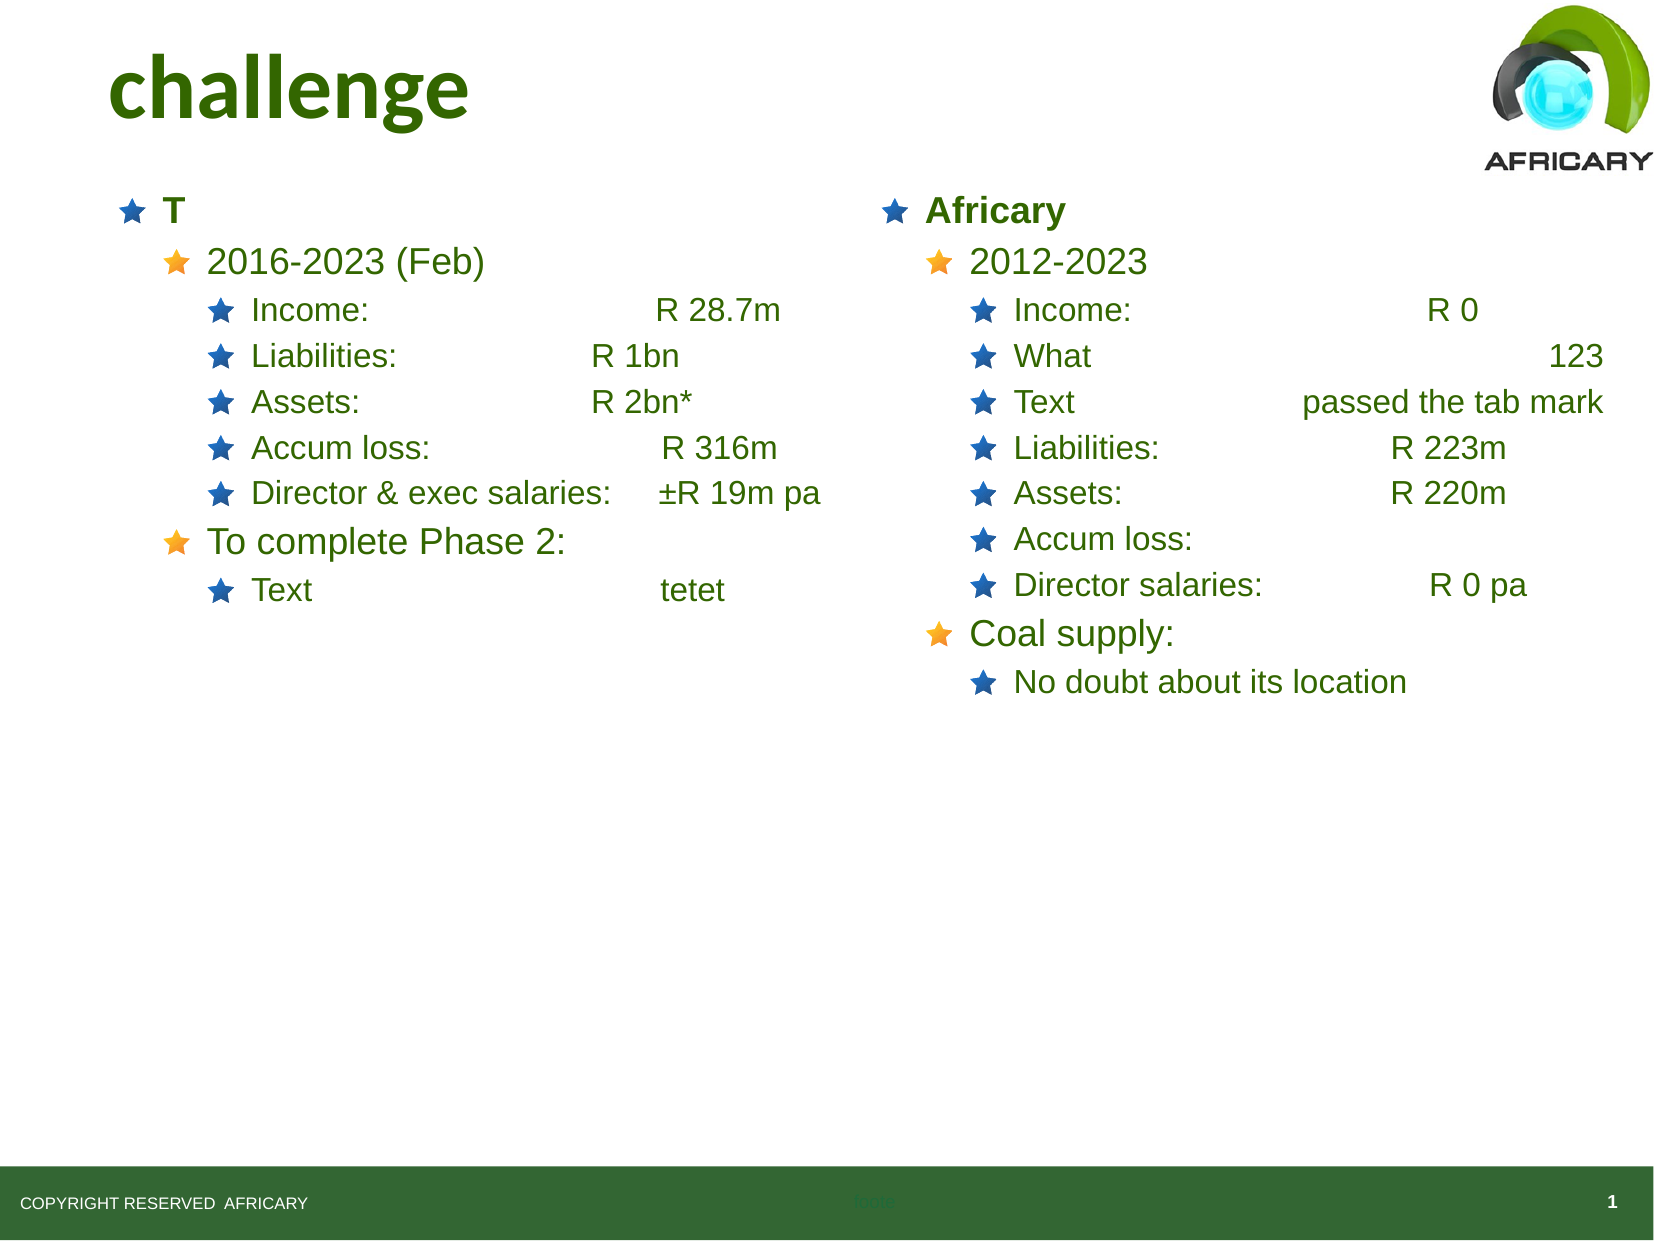

# challenge
T
2016-2023 (Feb)
Income: R 28.7m
Liabilities: R 1bn
Assets: R 2bn*
Accum loss: R 316m
Director & exec salaries: ±R 19m pa
To complete Phase 2:
Text	tetet
Africary
2012-2023
Income: R 0
What	123
Text	passed the tab mark
Liabilities: R 223m
Assets: R 220m
Accum loss:
Director salaries: R 0 pa
Coal supply:
No doubt about its location
foote
1